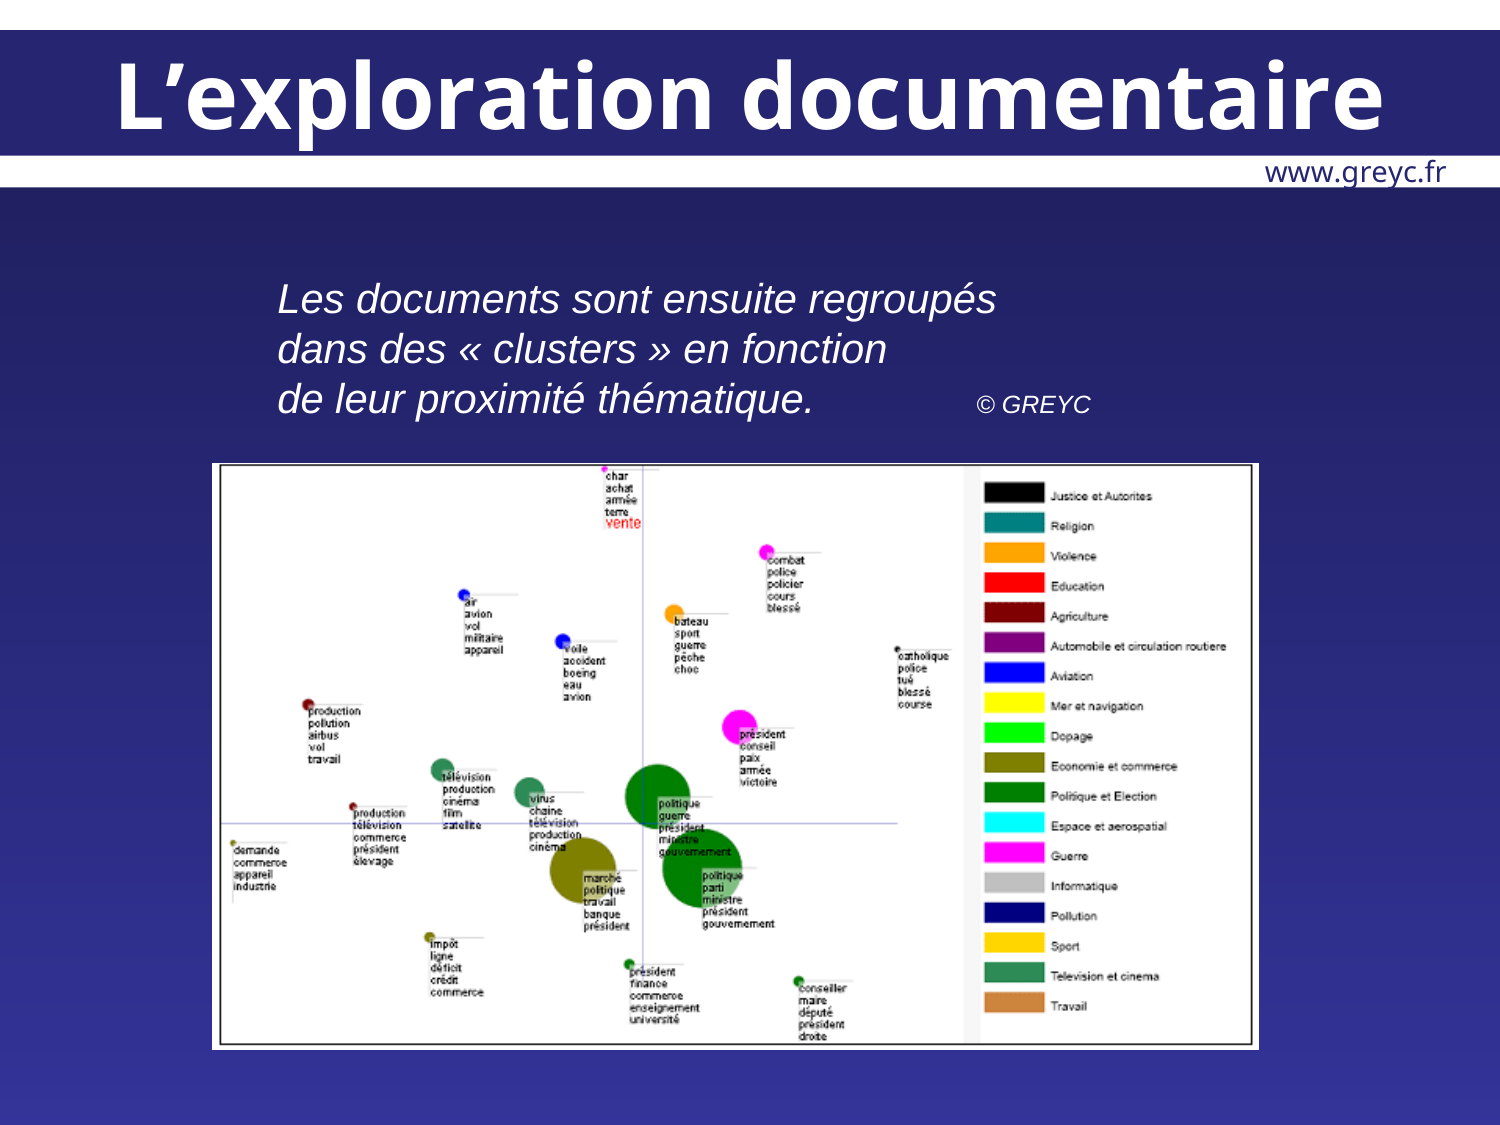

L’exploration documentaire
www.greyc.fr
Les documents sont ensuite regroupés
dans des « clusters » en fonction
de leur proximité thématique. © GREYC